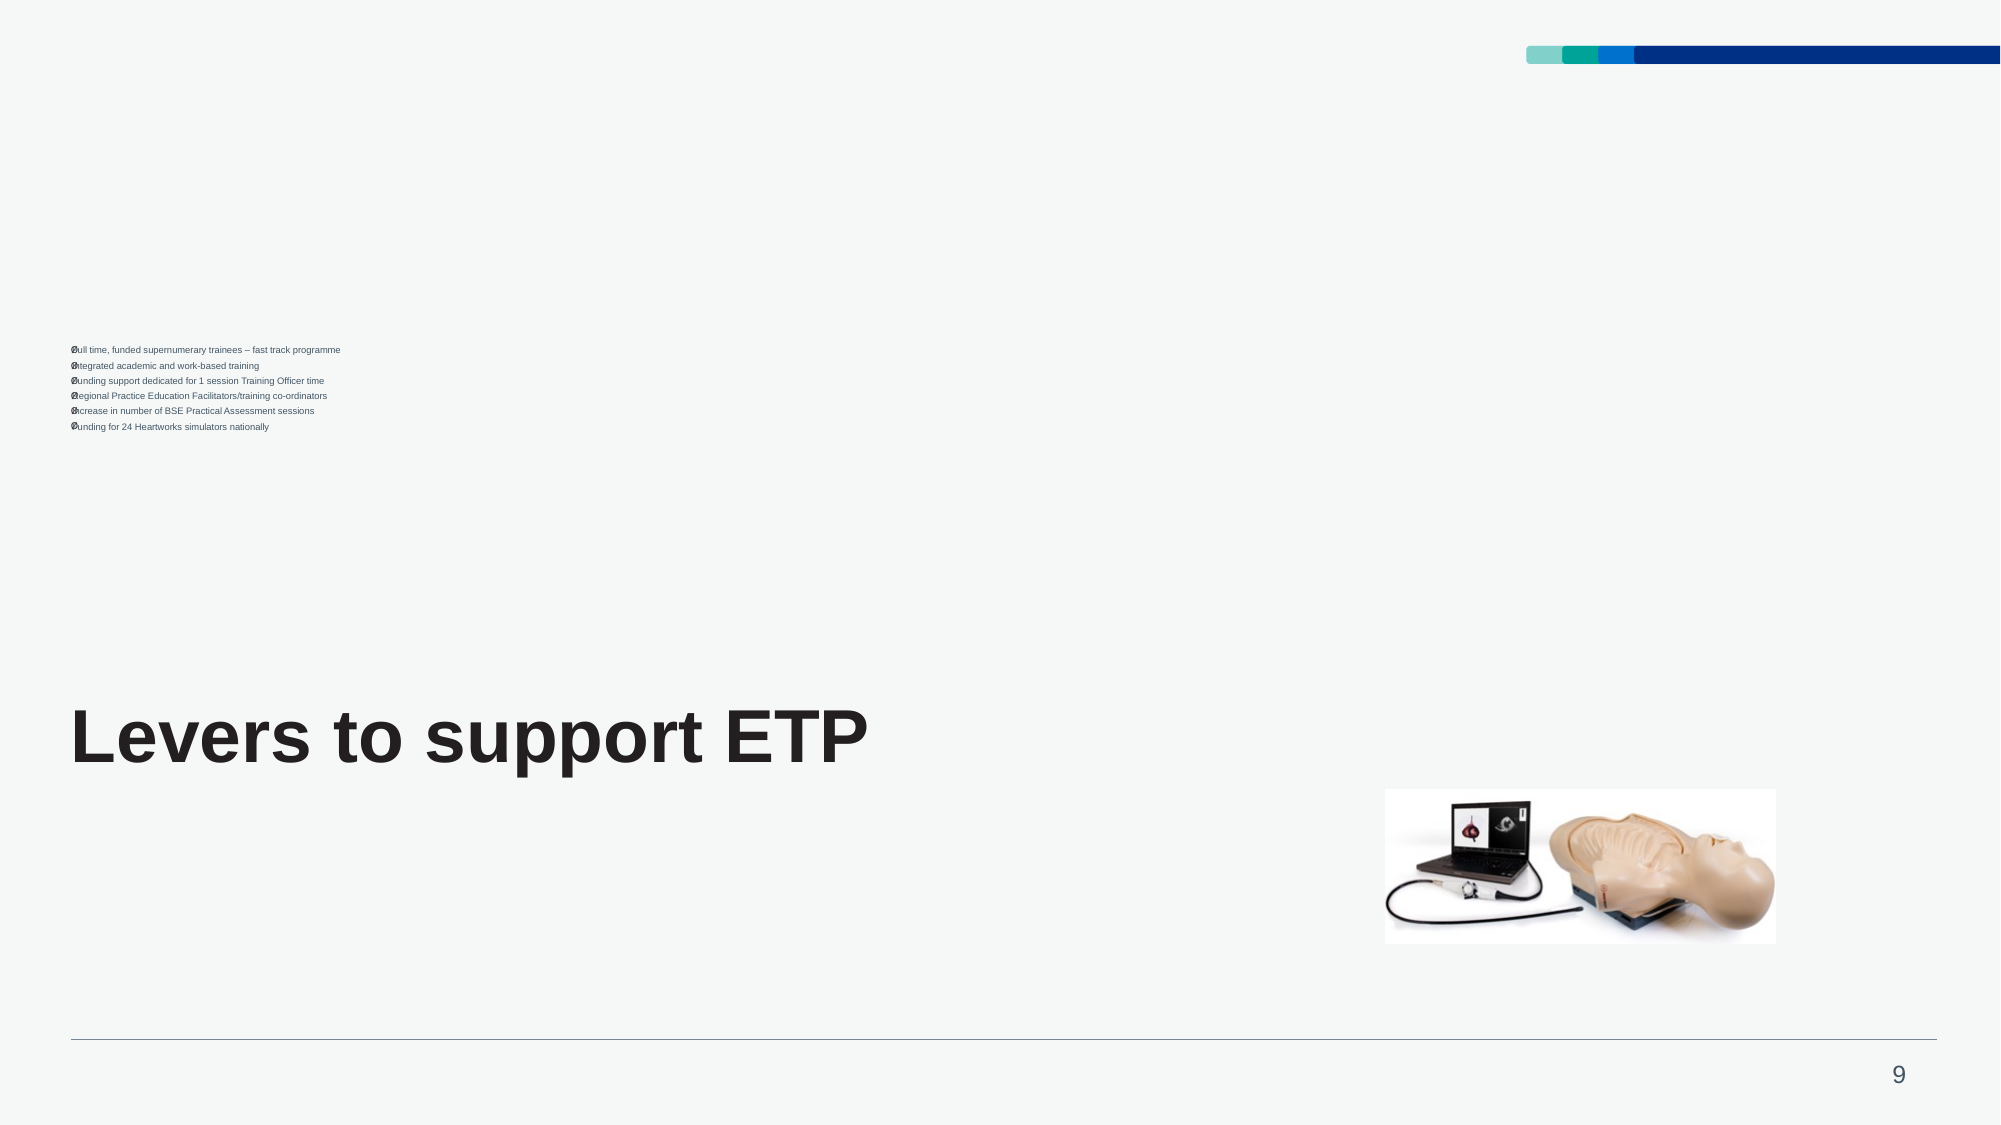

# Full time, funded supernumerary trainees – fast track programme
Integrated academic and work-based training
Funding support dedicated for 1 session Training Officer time
Regional Practice Education Facilitators/training co-ordinators
Increase in number of BSE Practical Assessment sessions
Funding for 24 Heartworks simulators nationally
Levers to support ETP